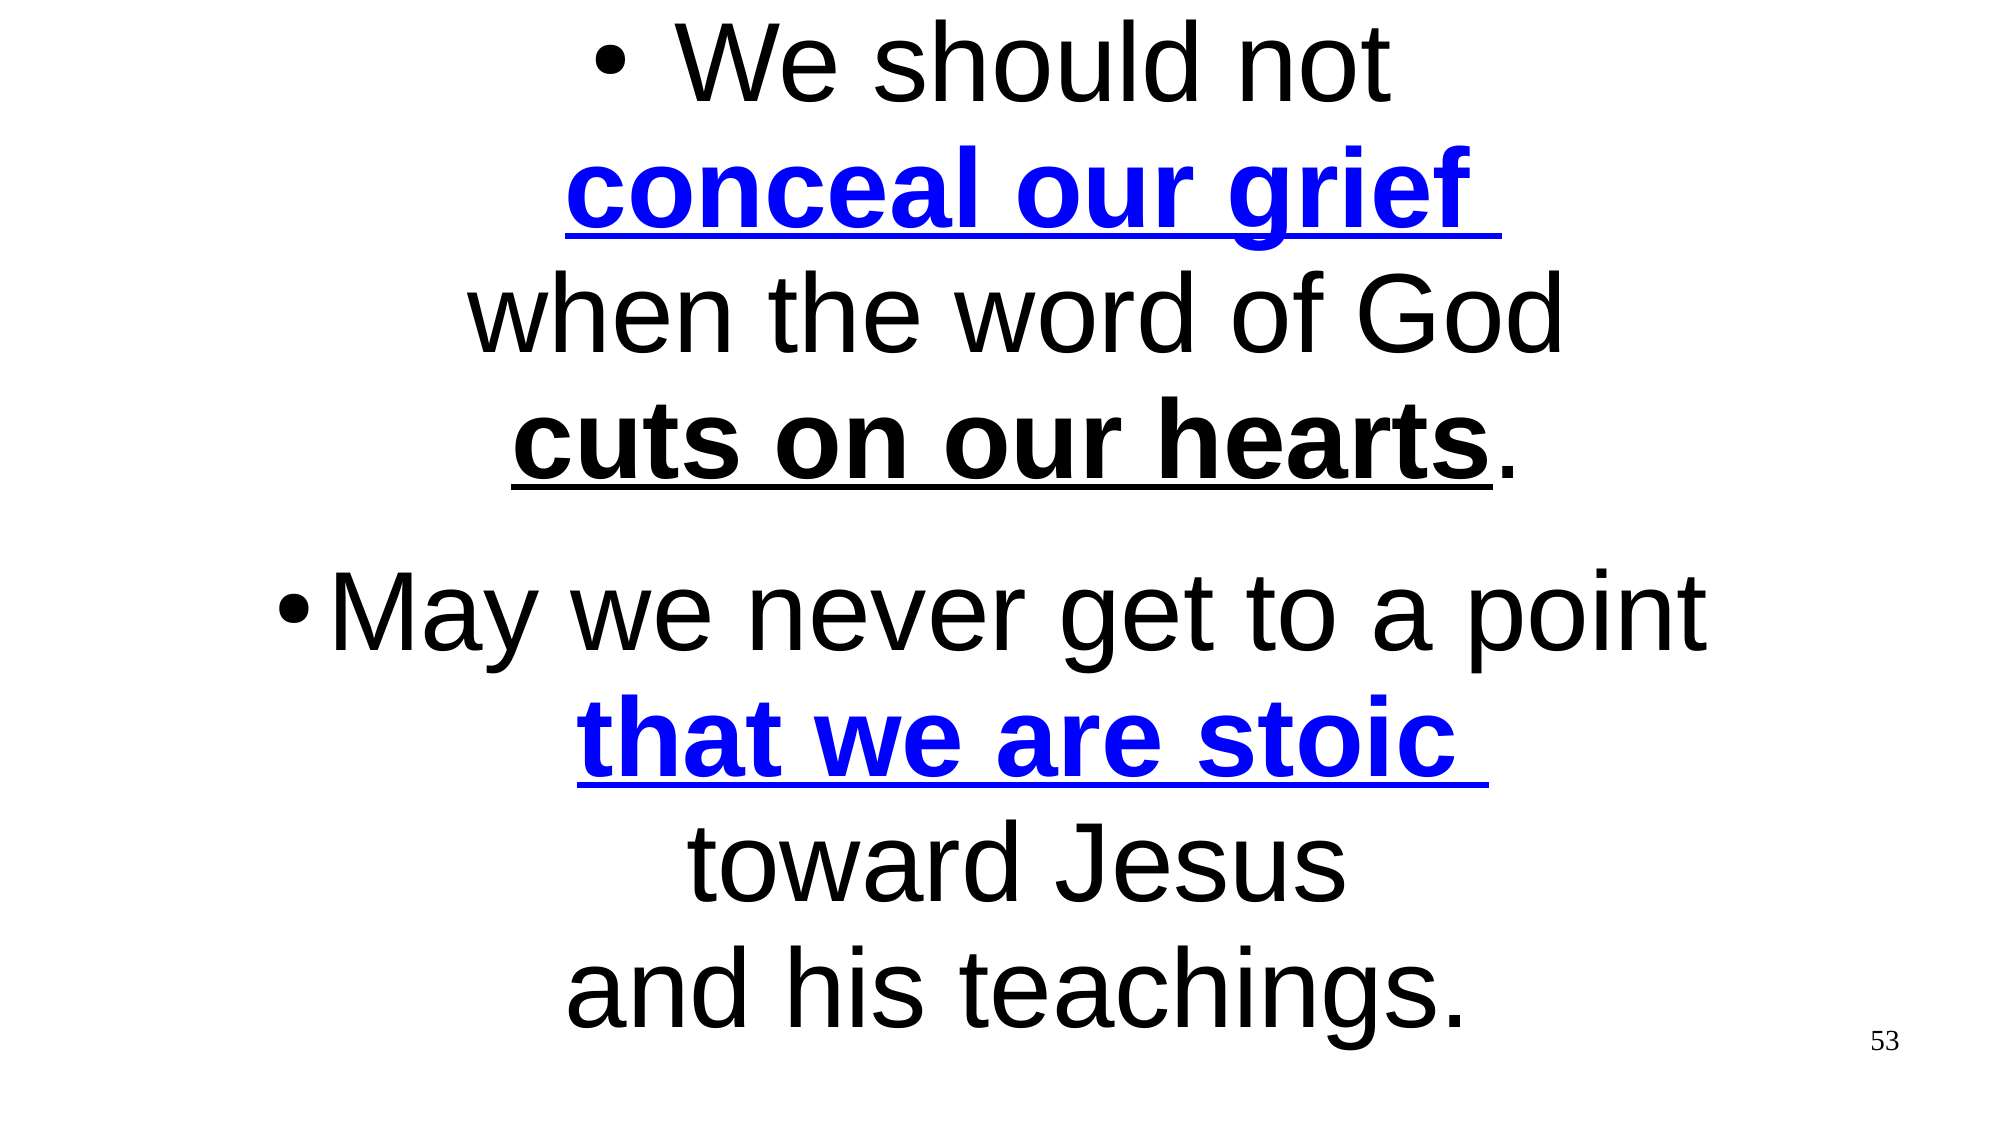

# We should not conceal our grief when the word of God cuts on our hearts.
May we never get to a point
that we are stoic
toward Jesus
and his teachings.
53